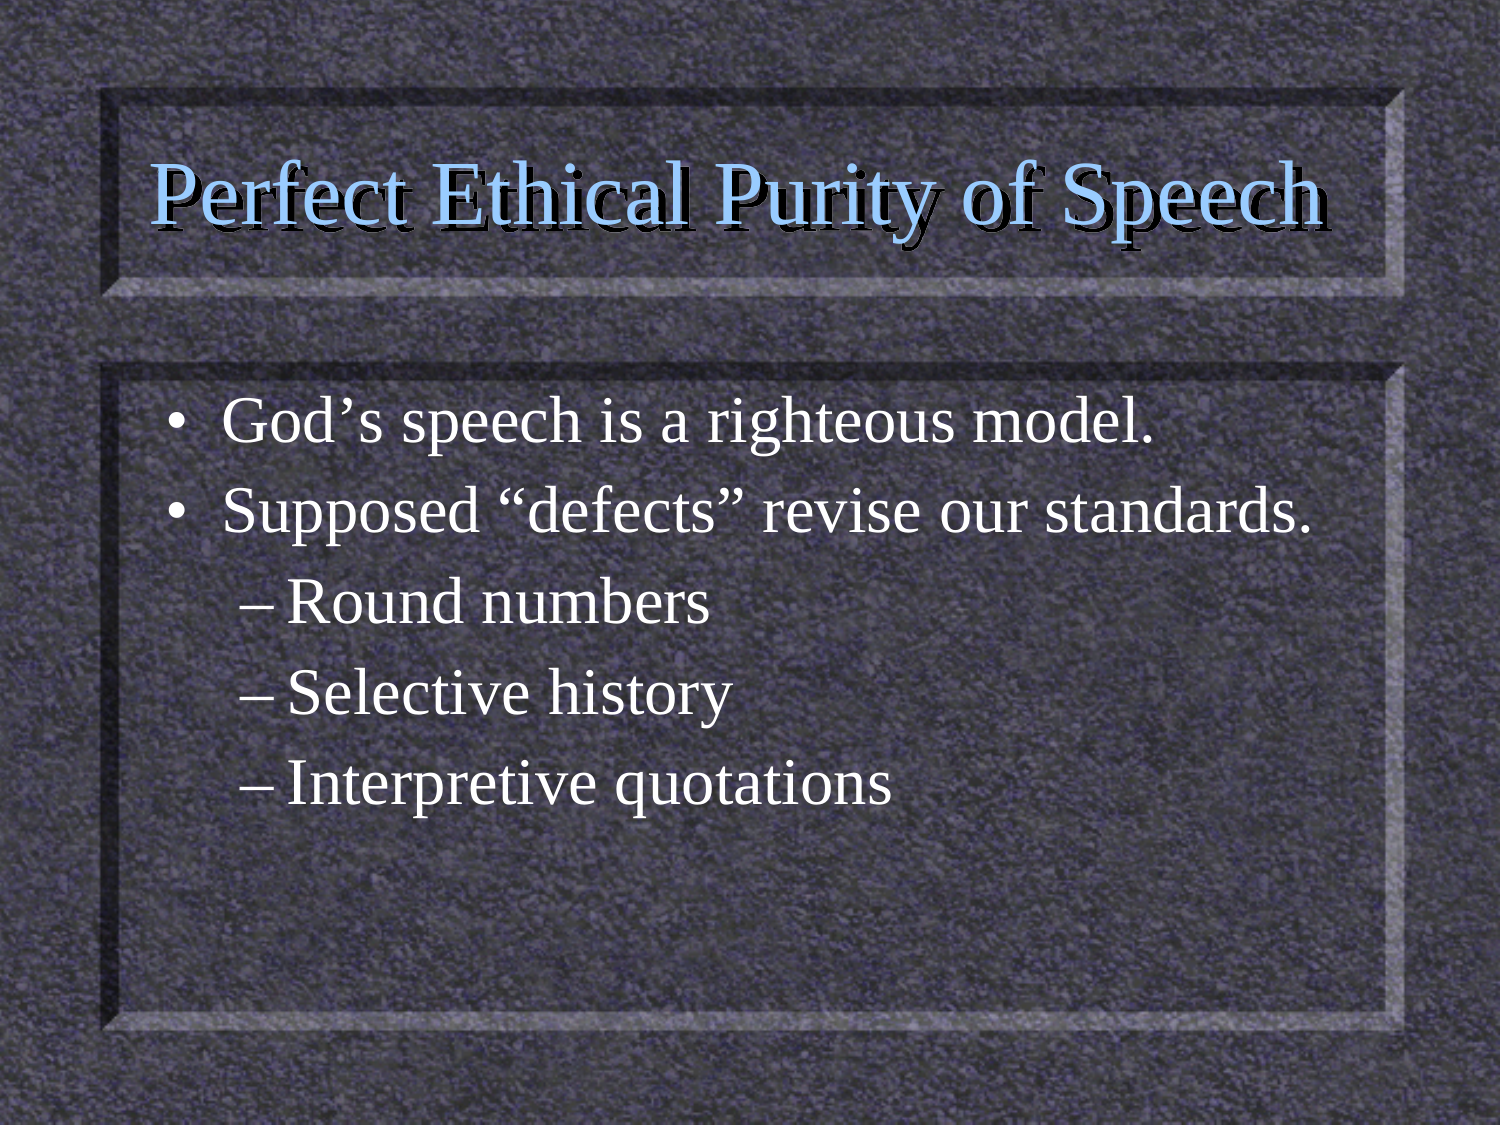

# Perfect Ethical Purity of Speech
God’s speech is a righteous model.
Supposed “defects” revise our standards.
Round numbers
Selective history
Interpretive quotations